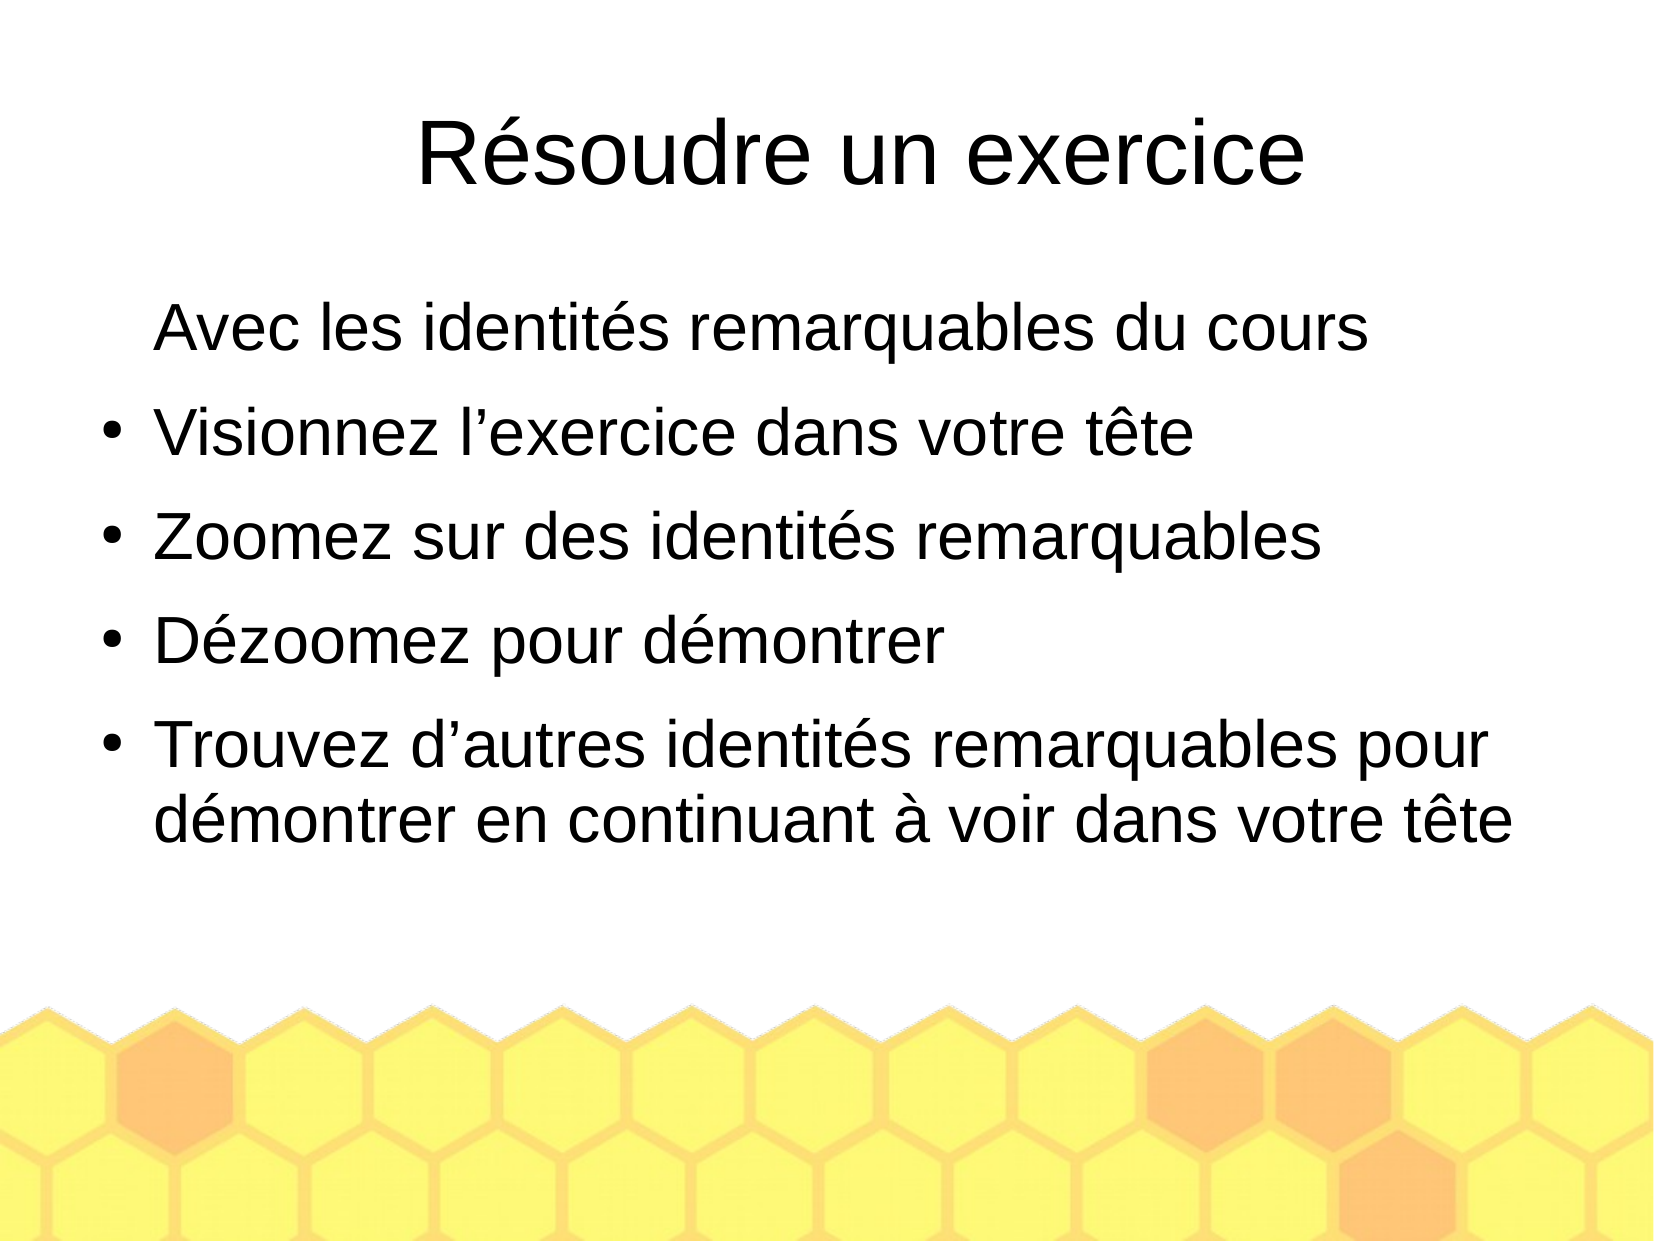

# Résoudre un exercice
Avec les identités remarquables du cours
Visionnez l’exercice dans votre tête
Zoomez sur des identités remarquables
Dézoomez pour démontrer
Trouvez d’autres identités remarquables pour démontrer en continuant à voir dans votre tête